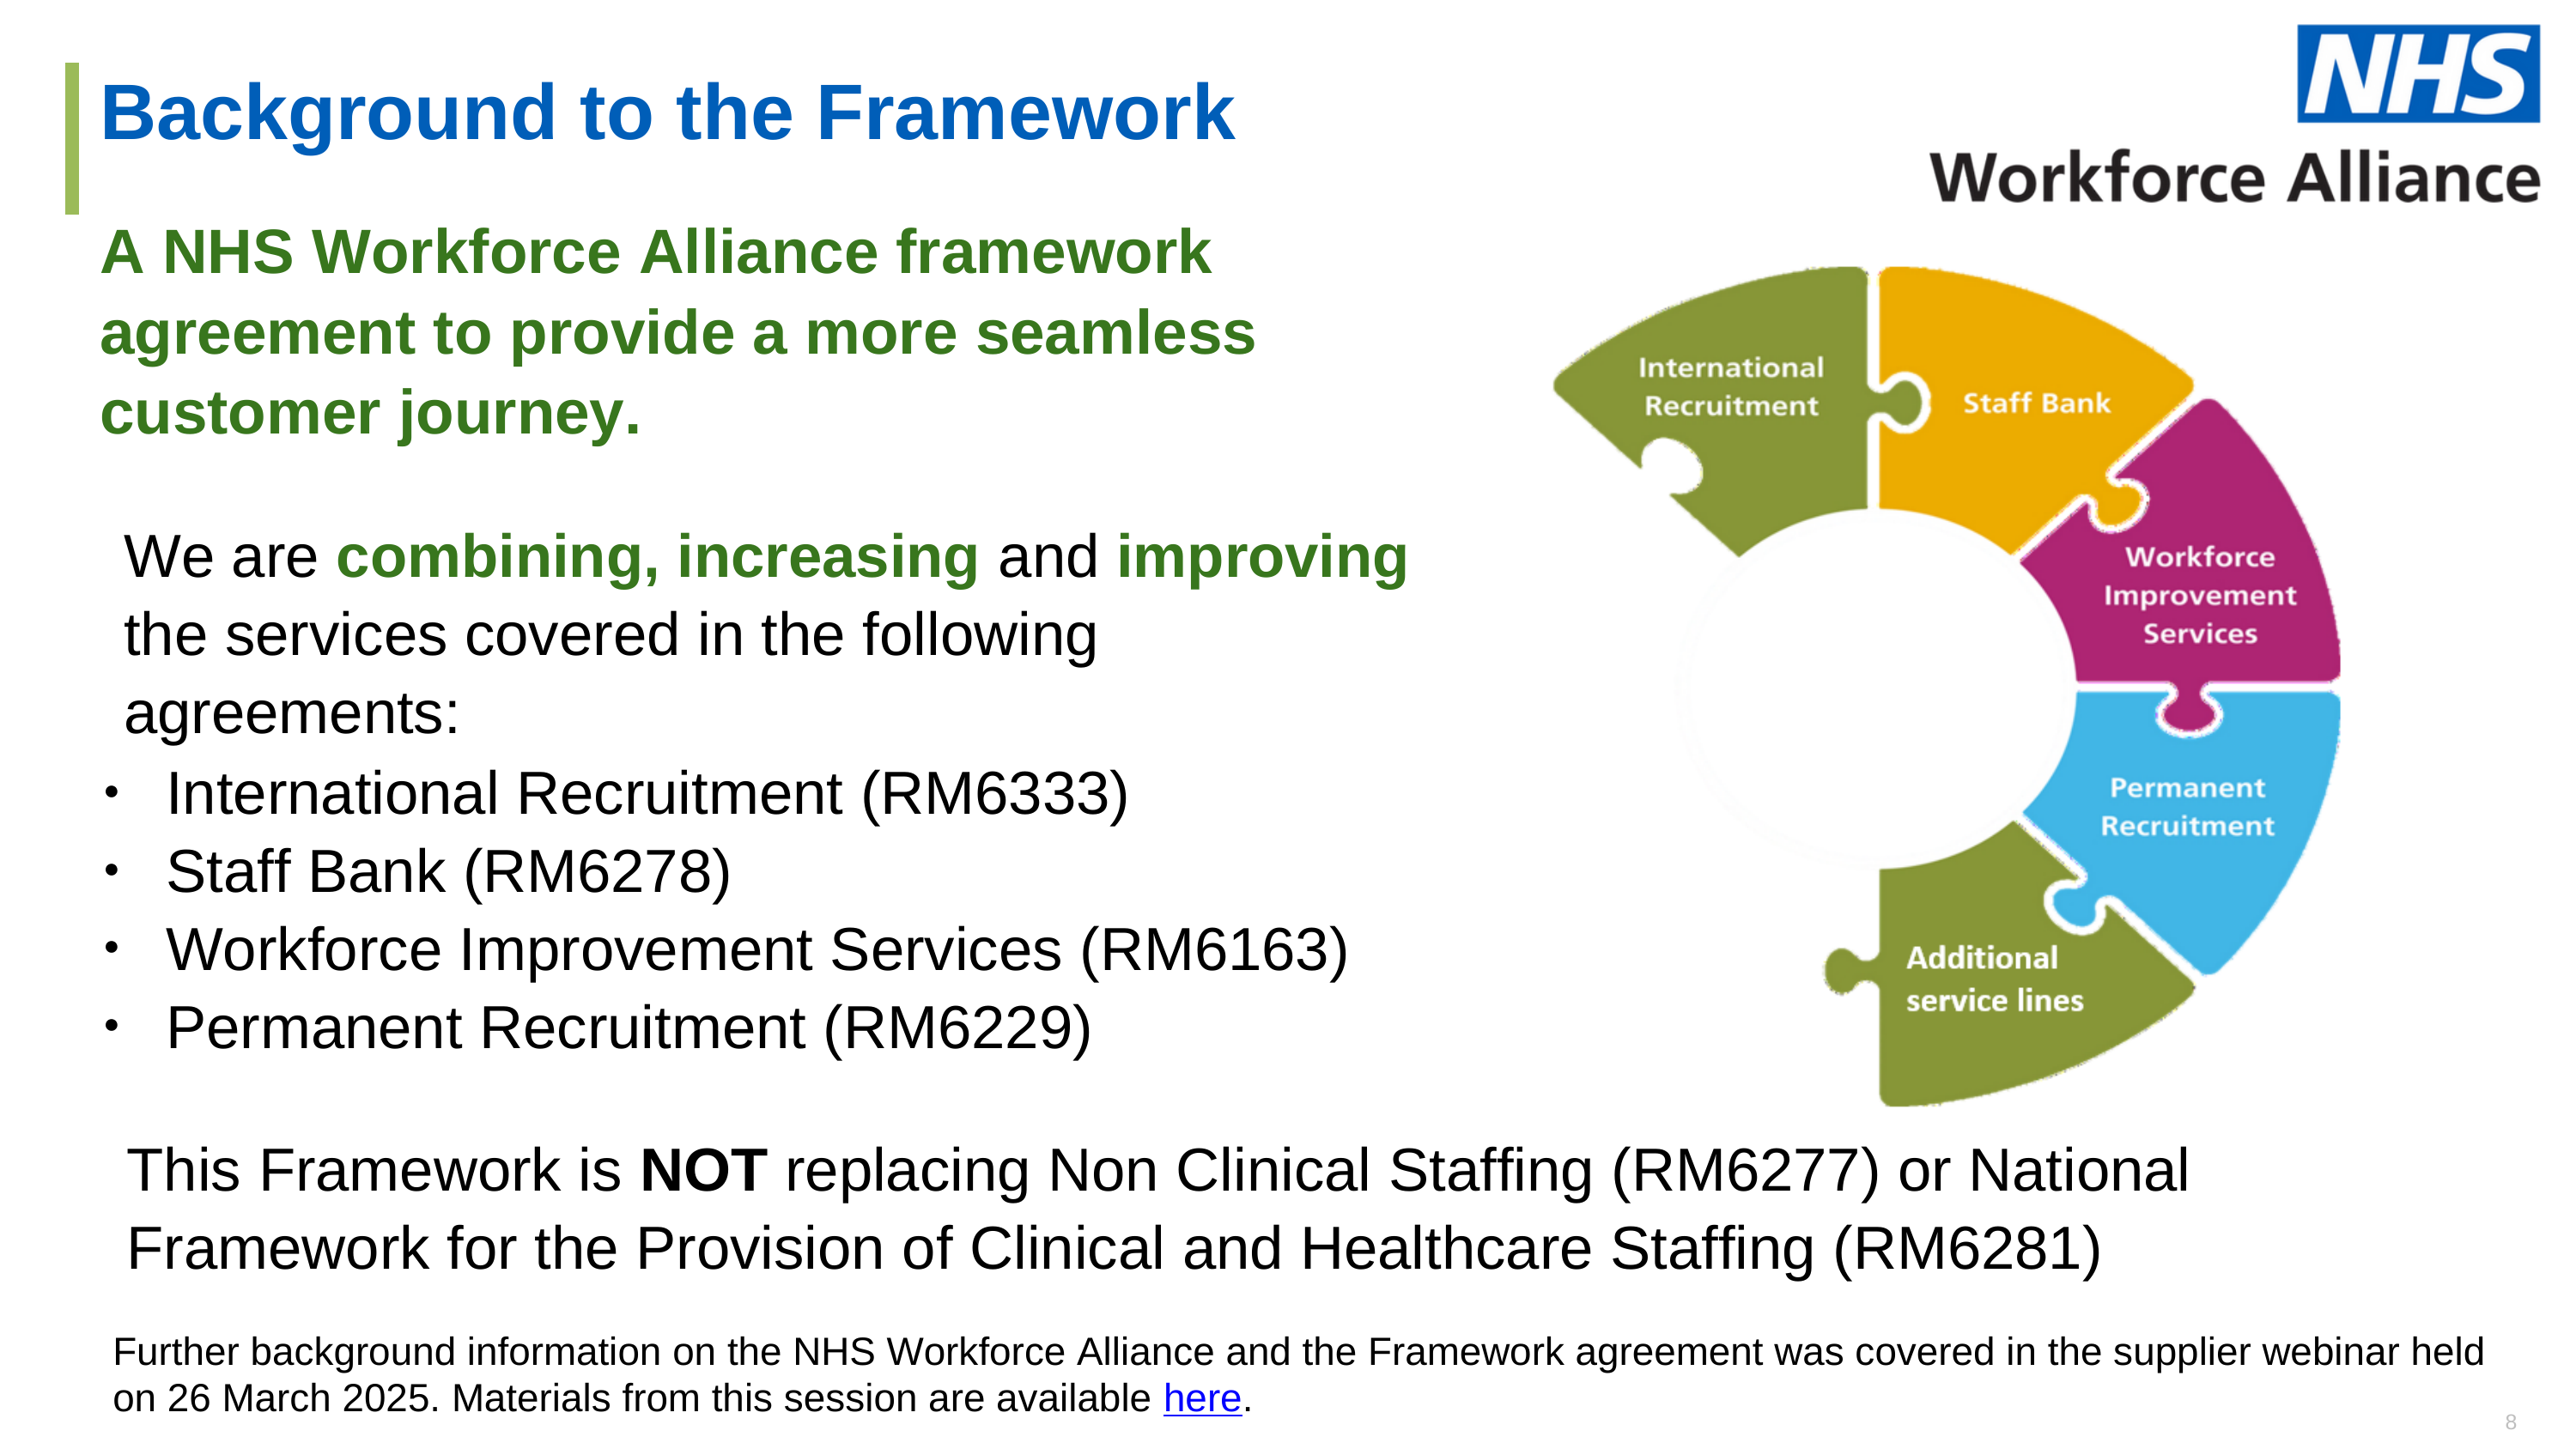

# Background to the Framework
A NHS Workforce Alliance framework agreement to provide a more seamless customer journey.
We are combining, increasing and improving the services covered in the following agreements:
International Recruitment (RM6333)
Staff Bank (RM6278)
Workforce Improvement Services (RM6163)
Permanent Recruitment (RM6229)
This Framework is NOT replacing Non Clinical Staffing (RM6277) or National Framework for the Provision of Clinical and Healthcare Staffing (RM6281)
Further background information on the NHS Workforce Alliance and the Framework agreement was covered in the supplier webinar held on 26 March 2025. Materials from this session are available here.